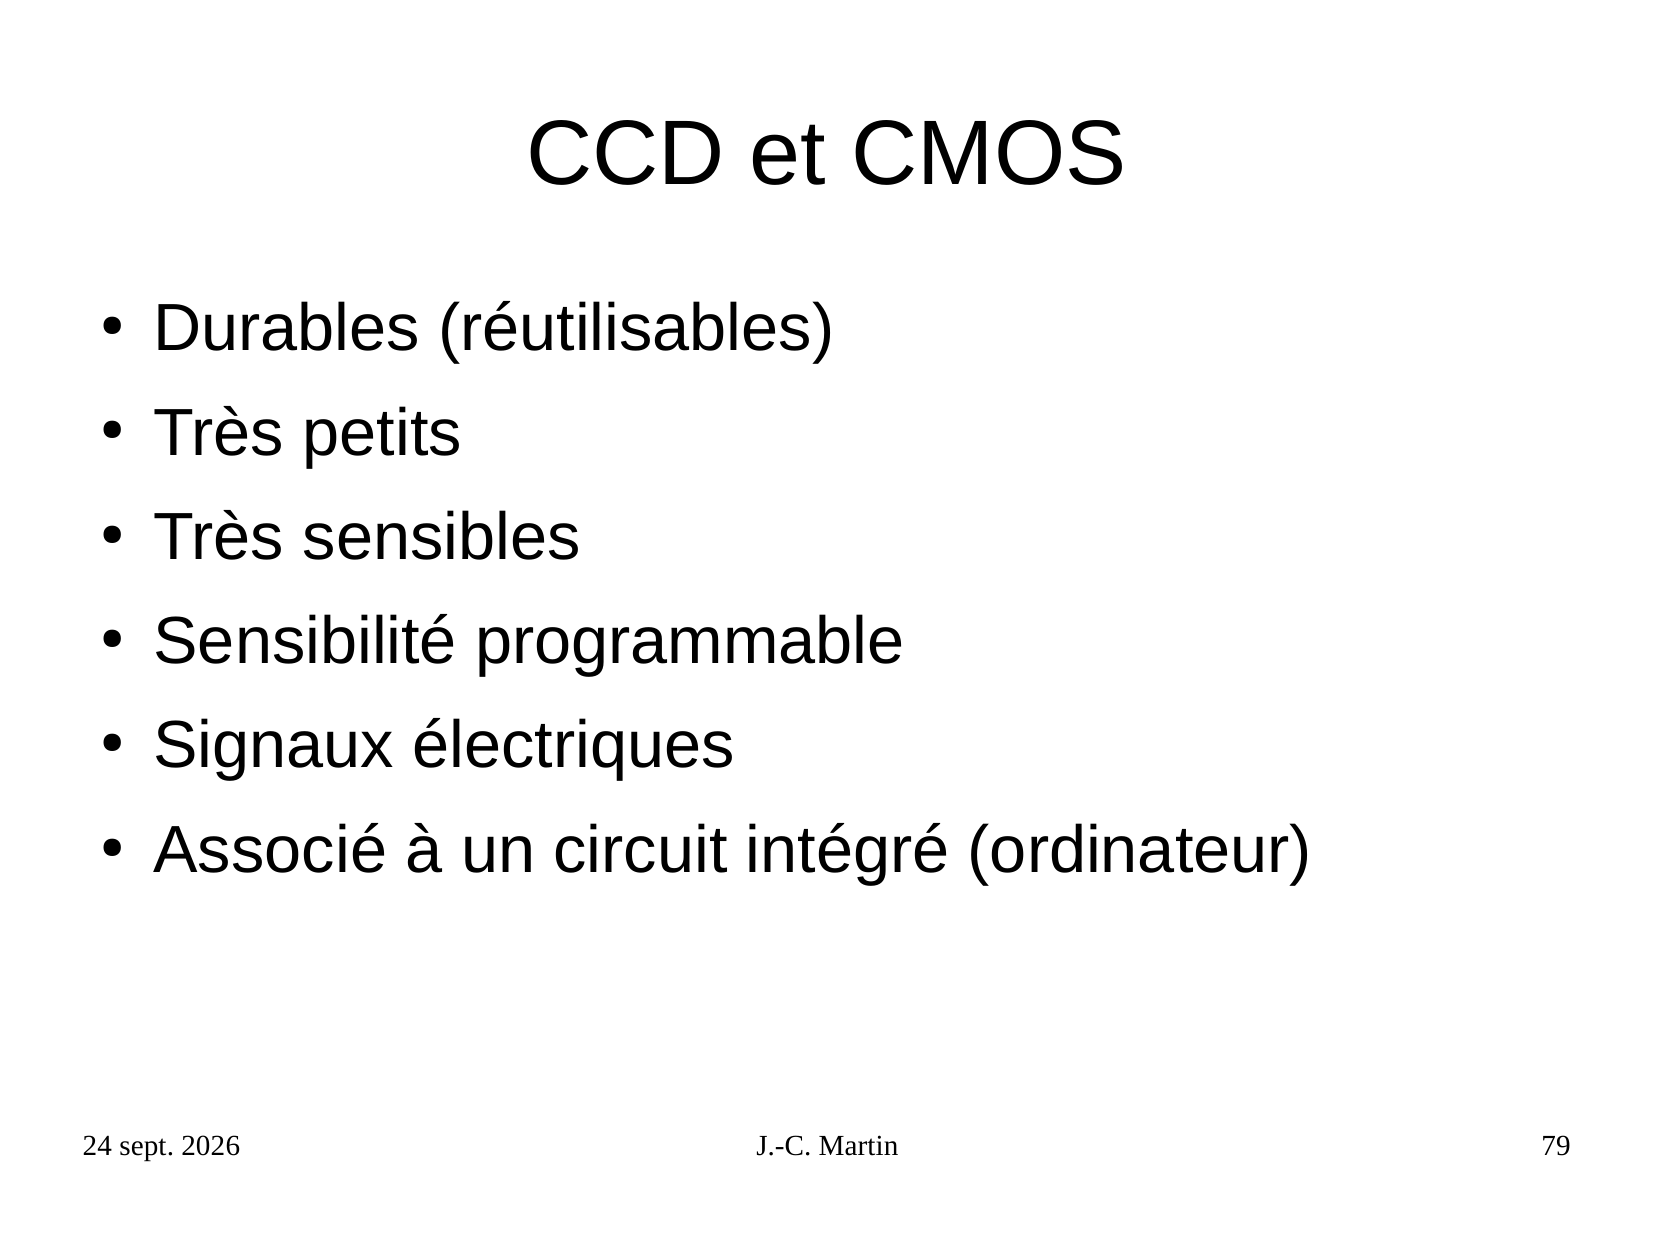

# CCD et CMOS
Durables (réutilisables)
Très petits
Très sensibles
Sensibilité programmable
Signaux électriques
Associé à un circuit intégré (ordinateur)
J.-C. Martin
79